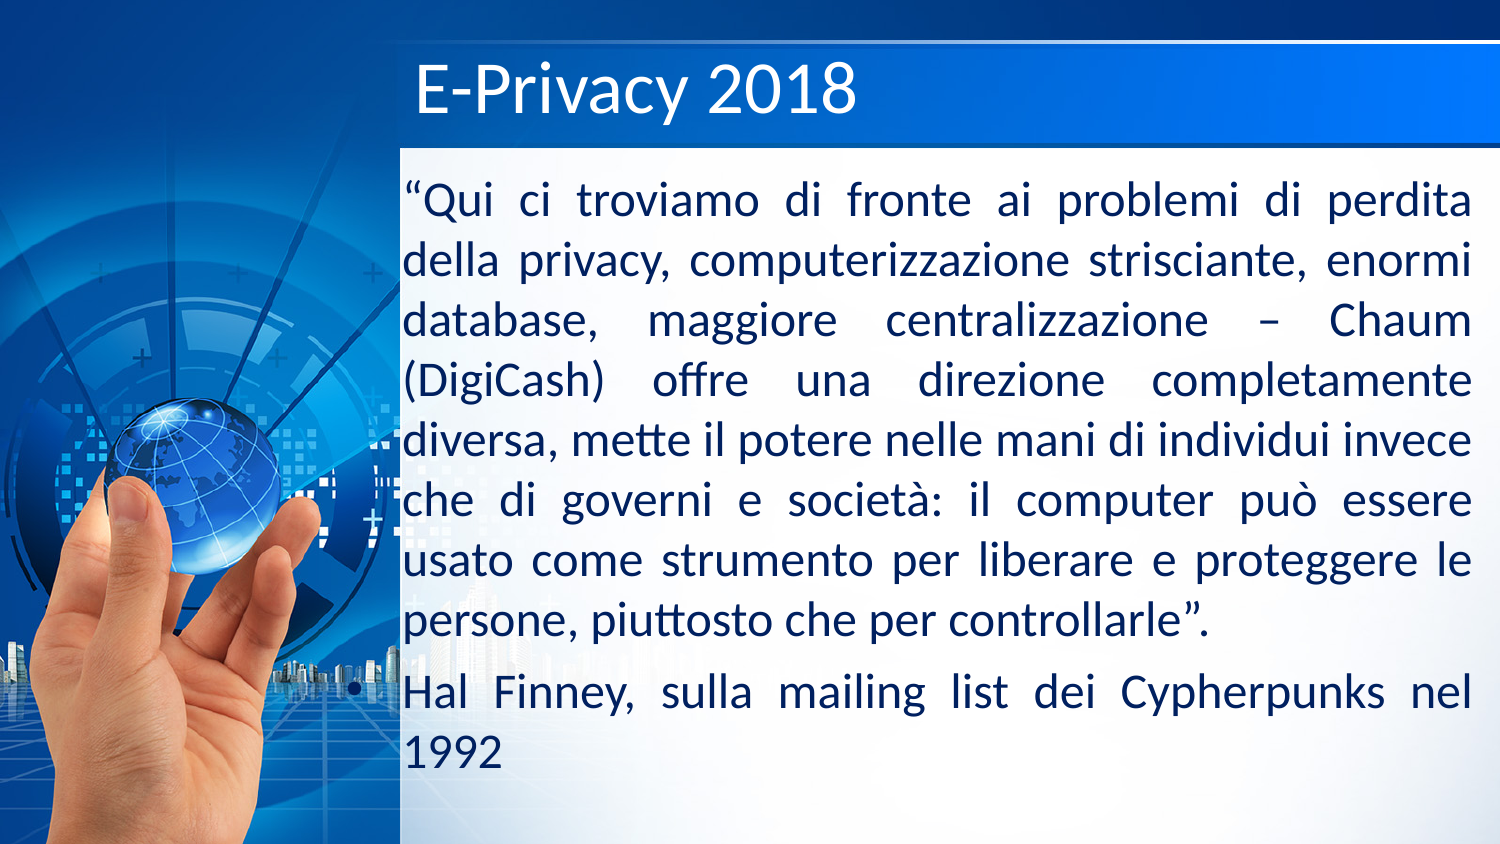

# E-Privacy 2018
“Qui ci troviamo di fronte ai problemi di perdita della privacy, computerizzazione strisciante, enormi database, maggiore centralizzazione – Chaum (DigiCash) offre una direzione completamente diversa, mette il potere nelle mani di individui invece che di governi e società: il computer può essere usato come strumento per liberare e proteggere le persone, piuttosto che per controllarle”.
Hal Finney, sulla mailing list dei Cypherpunks nel 1992